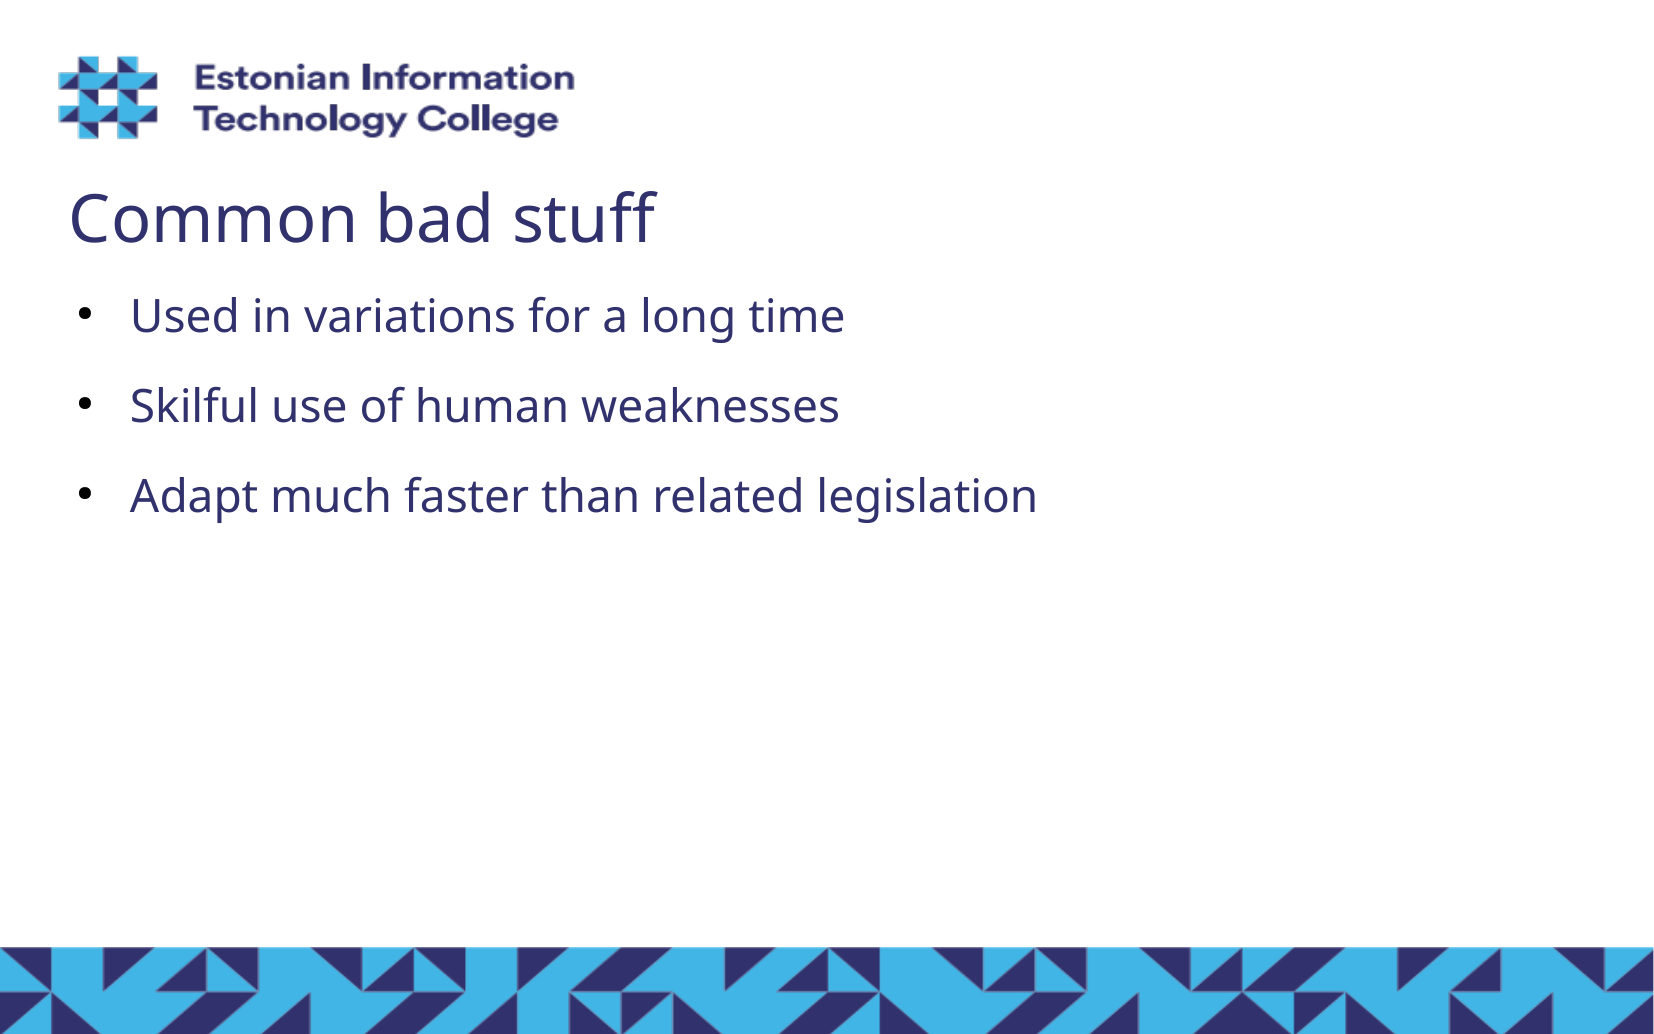

# Common bad stuff
Used in variations for a long time
Skilful use of human weaknesses
Adapt much faster than related legislation